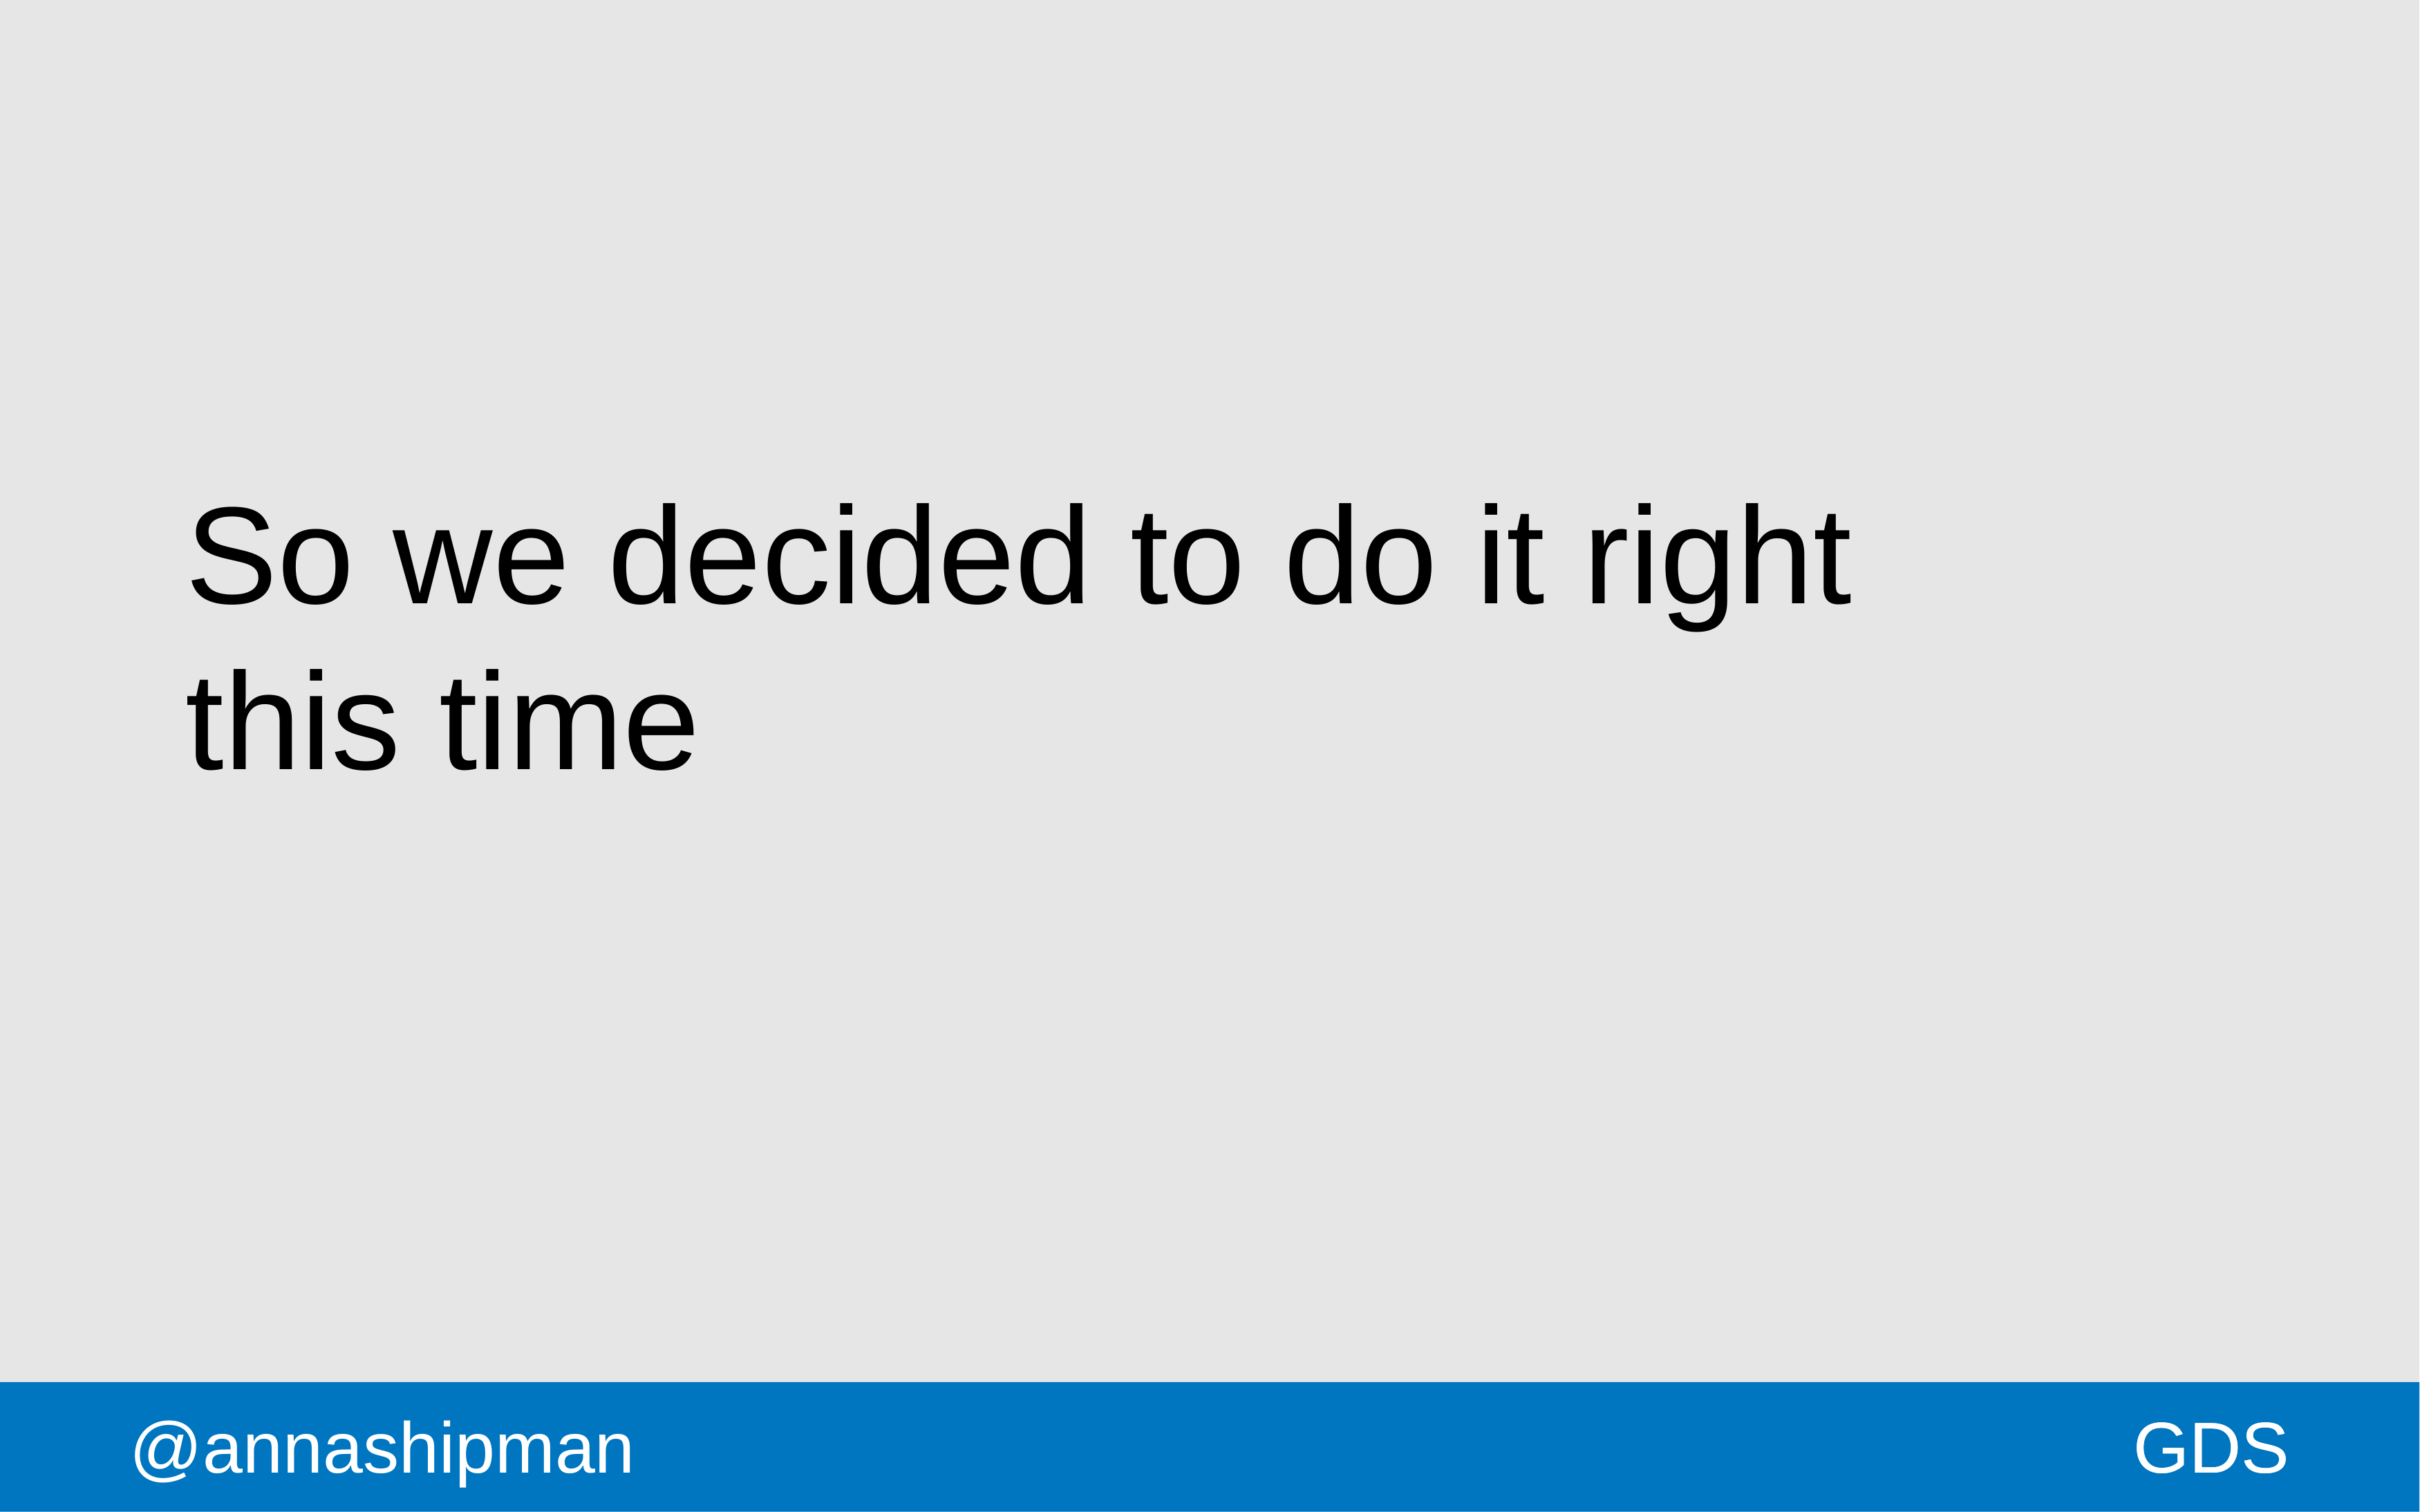

# So we decided to do it right this time